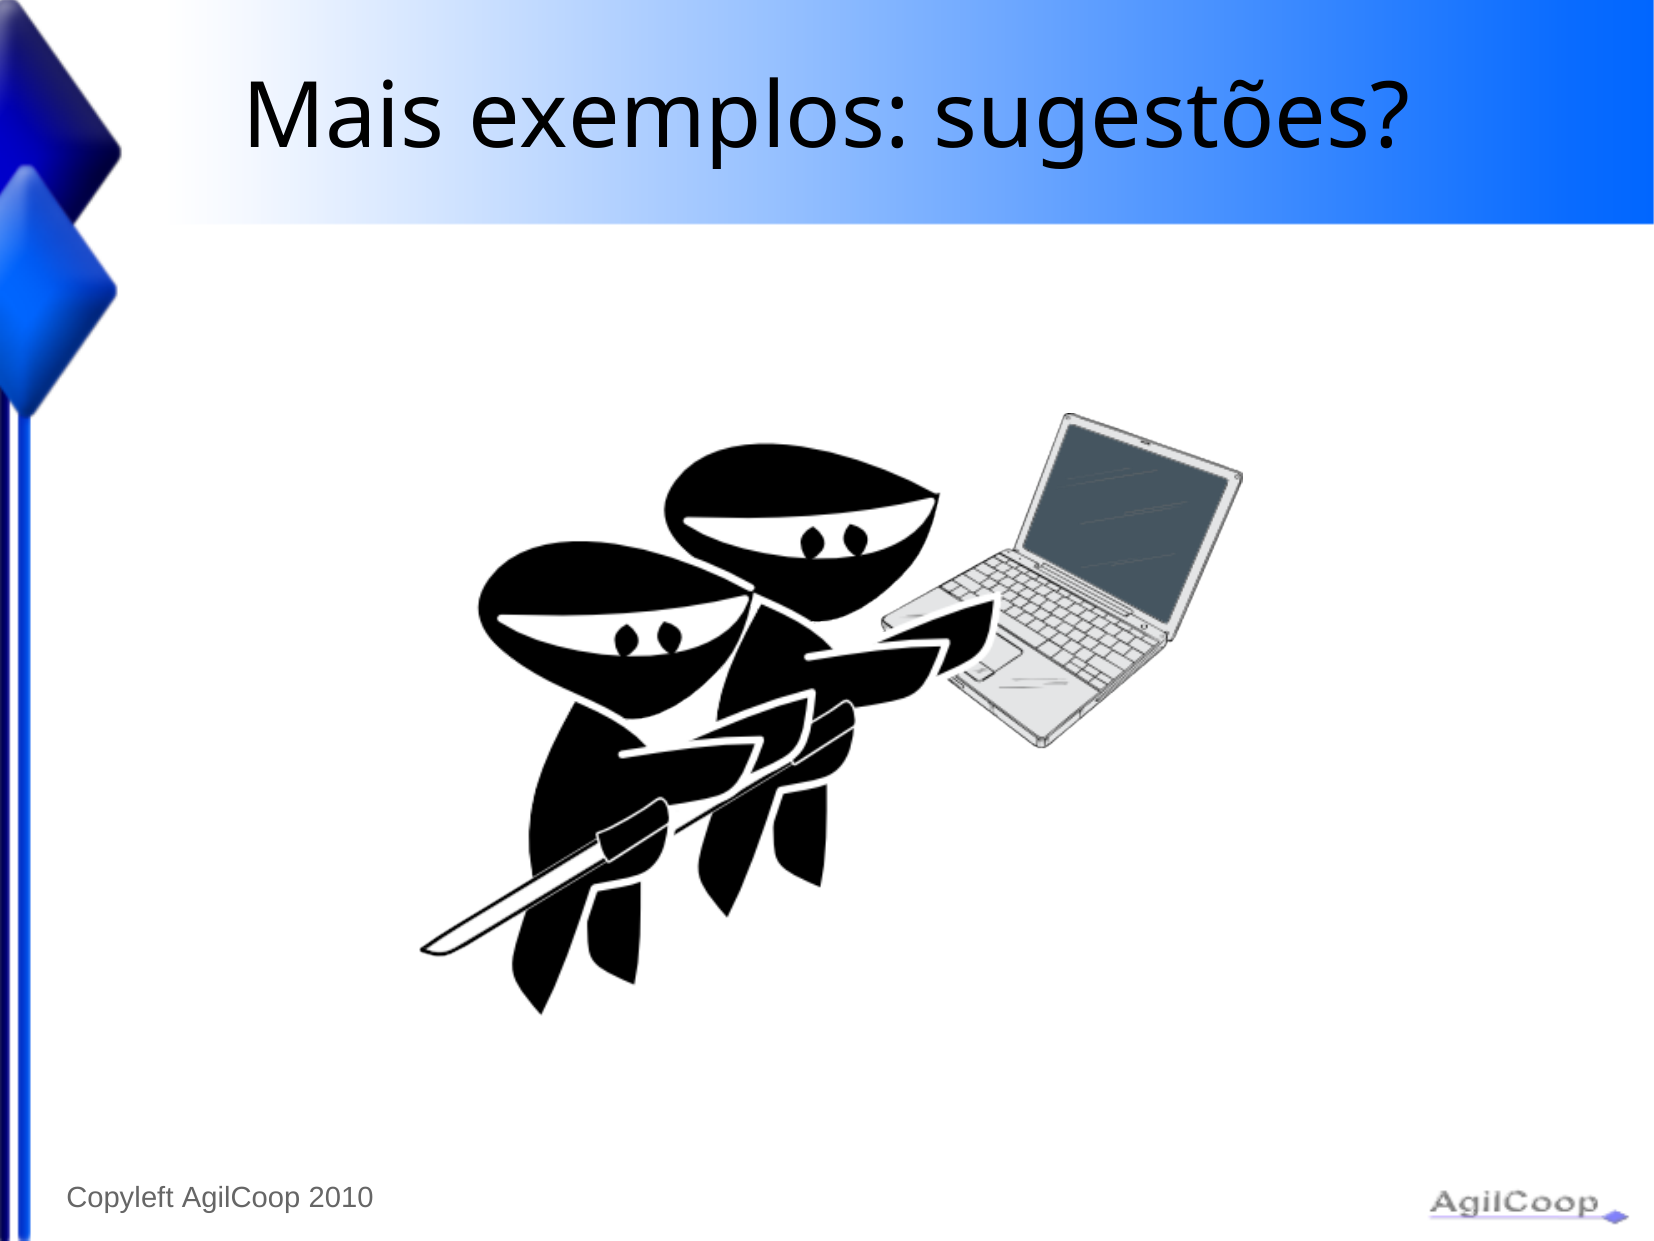

# Mais exemplos: sugestões?
Copyleft AgilCoop 2010